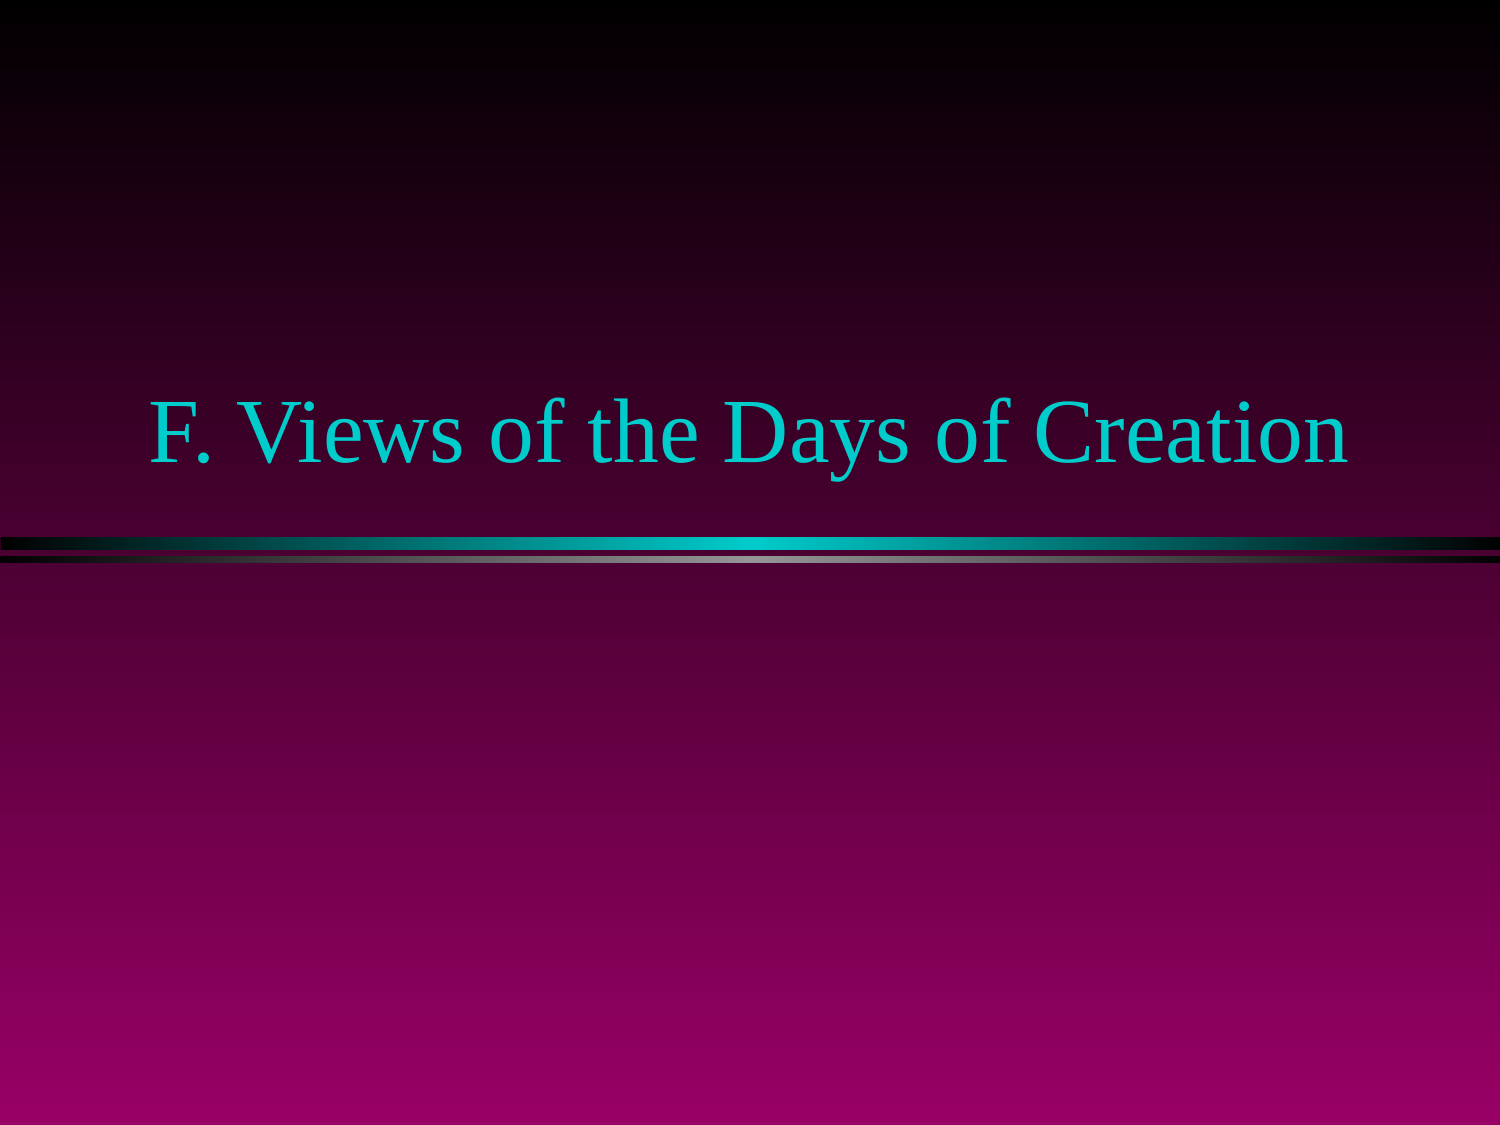

# F. Views of the Days of Creation